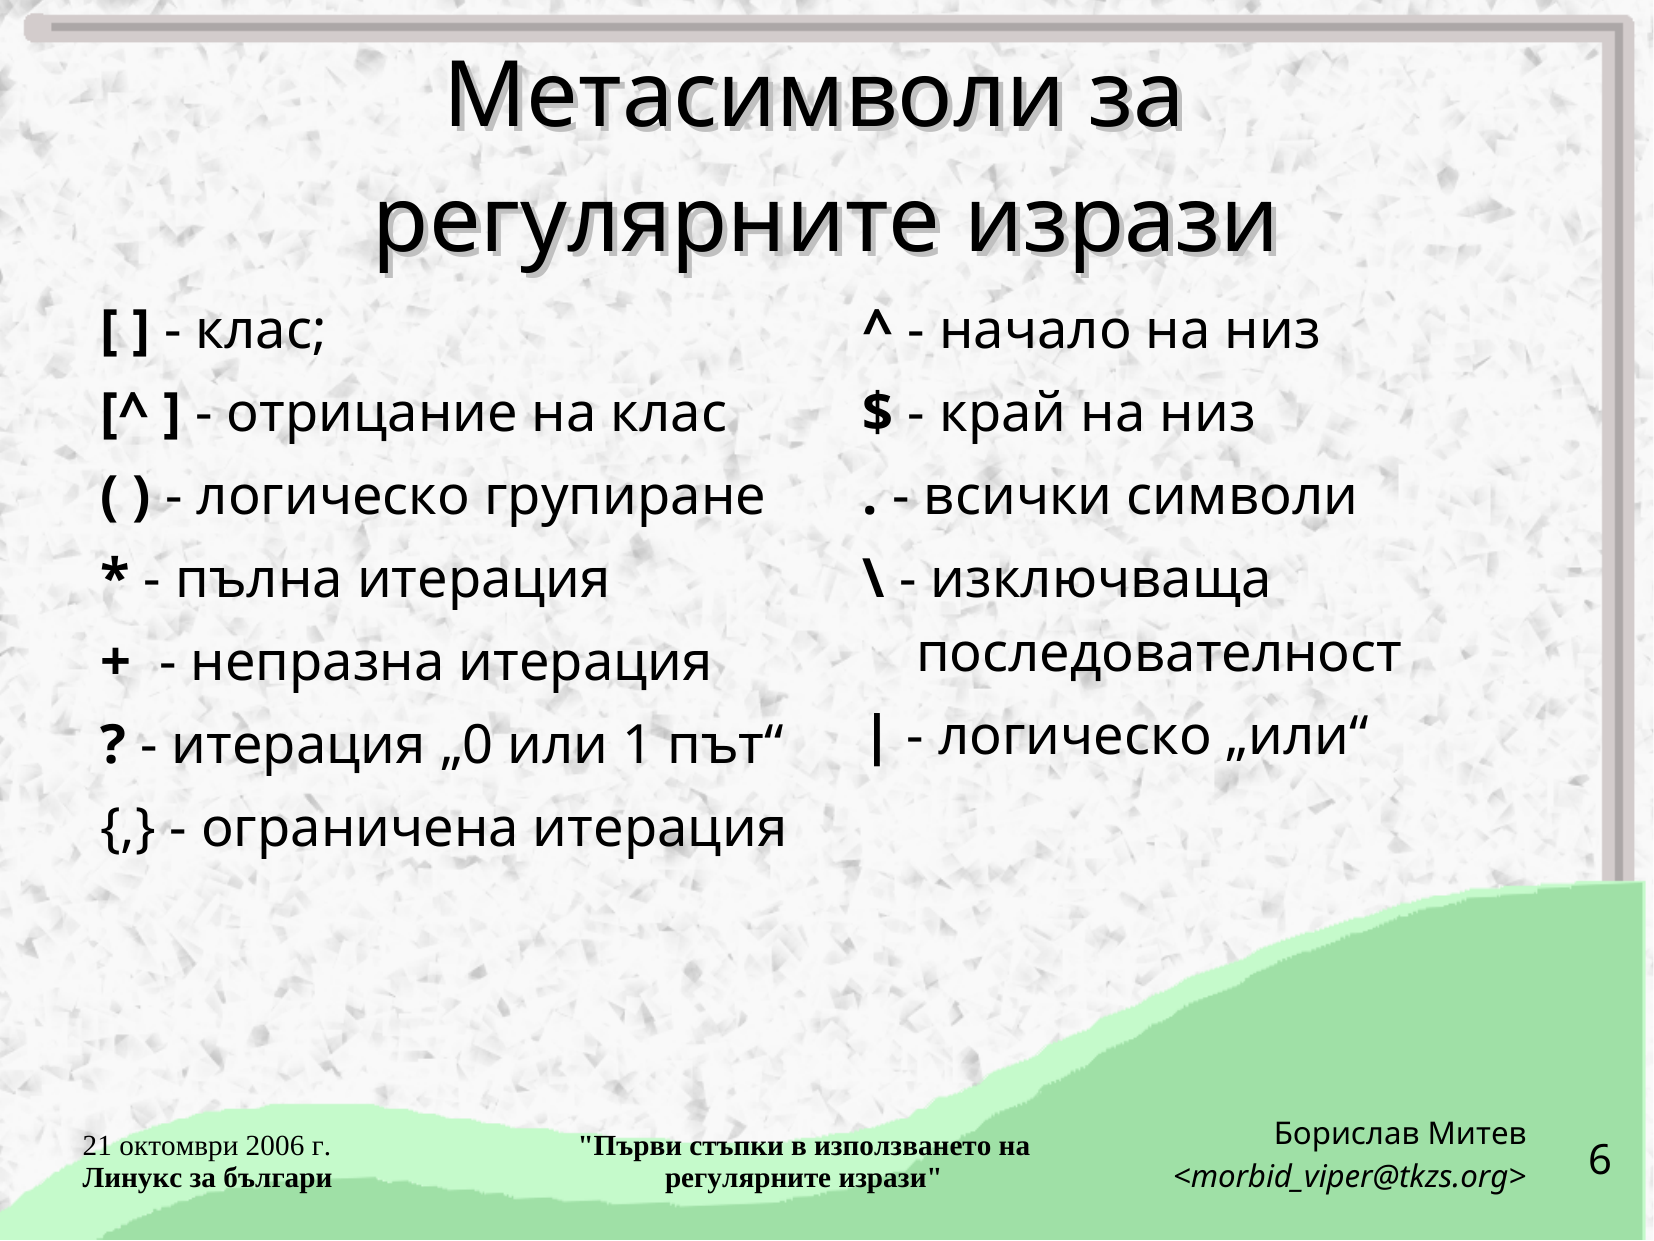

# Метасимволи за регулярните изрази
[ ] - клас;
[^ ] - отрицание на клас
( ) - логическо групиране
* - пълна итерация
+ - непразна итерация
? - итерация „0 или 1 път“
{,} - ограничена итерация
^ - начало на низ
$ - край на низ
. - всички символи
\ - изключваща последователност
| - логическо „или“
6